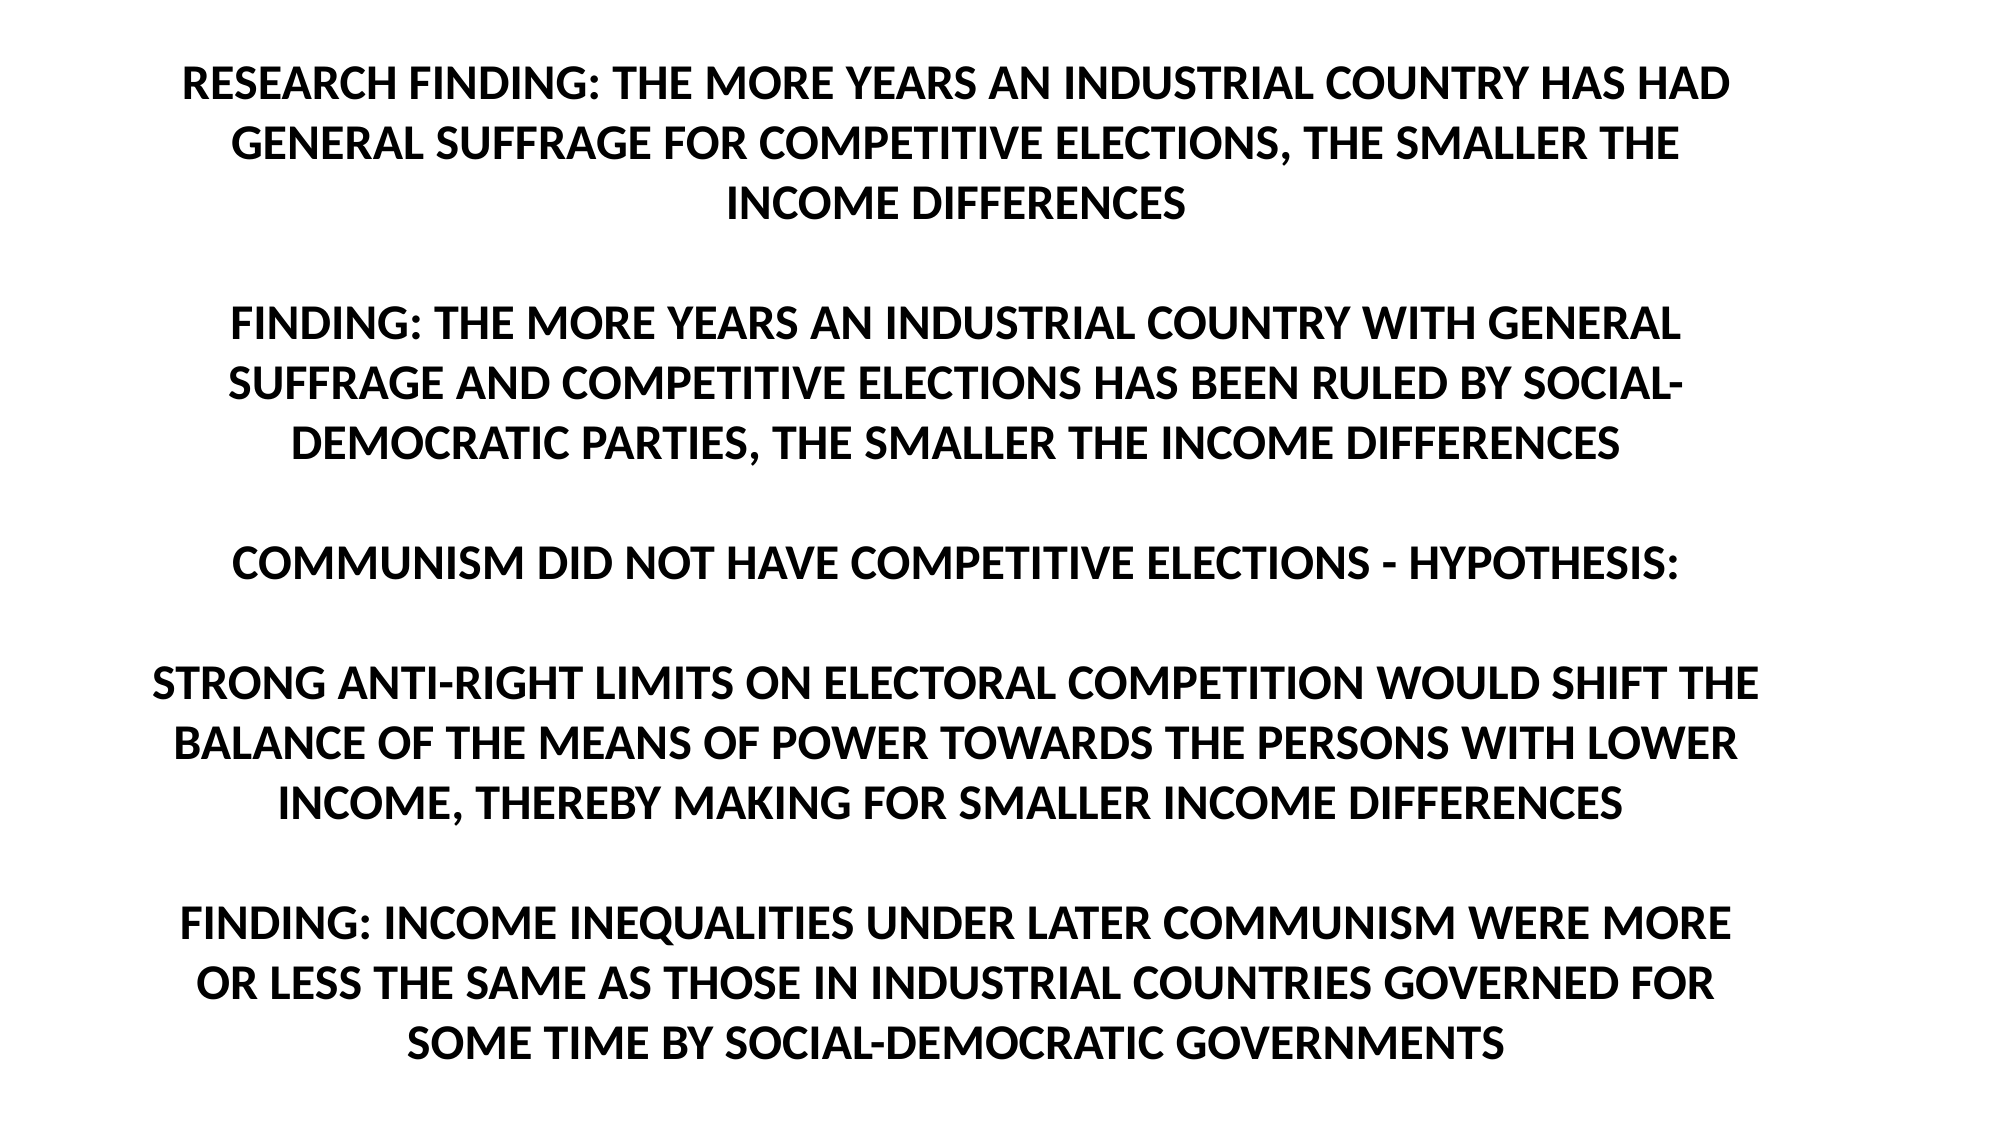

RESEARCH FINDING: THE MORE YEARS AN INDUSTRIAL COUNTRY HAS HAD GENERAL SUFFRAGE FOR COMPETITIVE ELECTIONS, THE SMALLER THE INCOME DIFFERENCES
FINDING: THE MORE YEARS AN INDUSTRIAL COUNTRY WITH GENERAL SUFFRAGE AND COMPETITIVE ELECTIONS HAS BEEN RULED BY SOCIAL-DEMOCRATIC PARTIES, THE SMALLER THE INCOME DIFFERENCES
COMMUNISM DID NOT HAVE COMPETITIVE ELECTIONS - HYPOTHESIS:
STRONG ANTI-RIGHT LIMITS ON ELECTORAL COMPETITION WOULD SHIFT THE BALANCE OF THE MEANS OF POWER TOWARDS THE PERSONS WITH LOWER INCOME, THEREBY MAKING FOR SMALLER INCOME DIFFERENCES
FINDING: INCOME INEQUALITIES UNDER LATER COMMUNISM WERE MORE OR LESS THE SAME AS THOSE IN INDUSTRIAL COUNTRIES GOVERNED FOR SOME TIME BY SOCIAL-DEMOCRATIC GOVERNMENTS